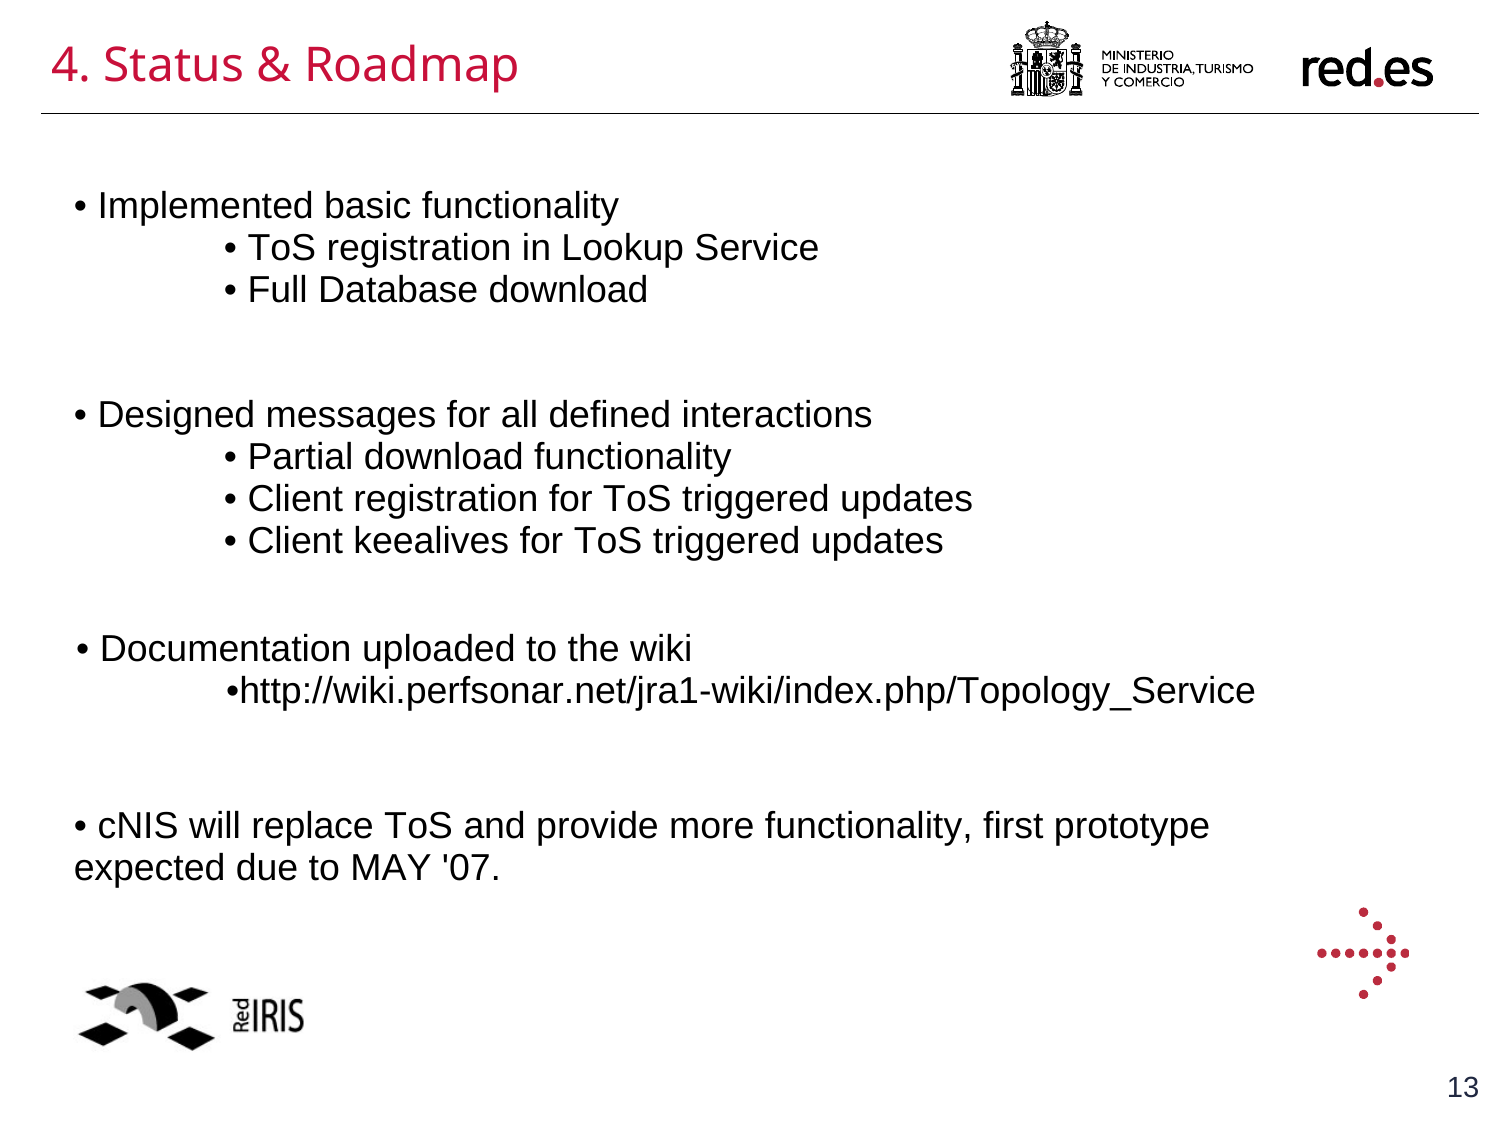

4. Status & Roadmap
 Implemented basic functionality
 ToS registration in Lookup Service
 Full Database download
 Designed messages for all defined interactions
 Partial download functionality
 Client registration for ToS triggered updates
 Client keealives for ToS triggered updates
 Documentation uploaded to the wiki
http://wiki.perfsonar.net/jra1-wiki/index.php/Topology_Service
 cNIS will replace ToS and provide more functionality, first prototype expected due to MAY '07.
13